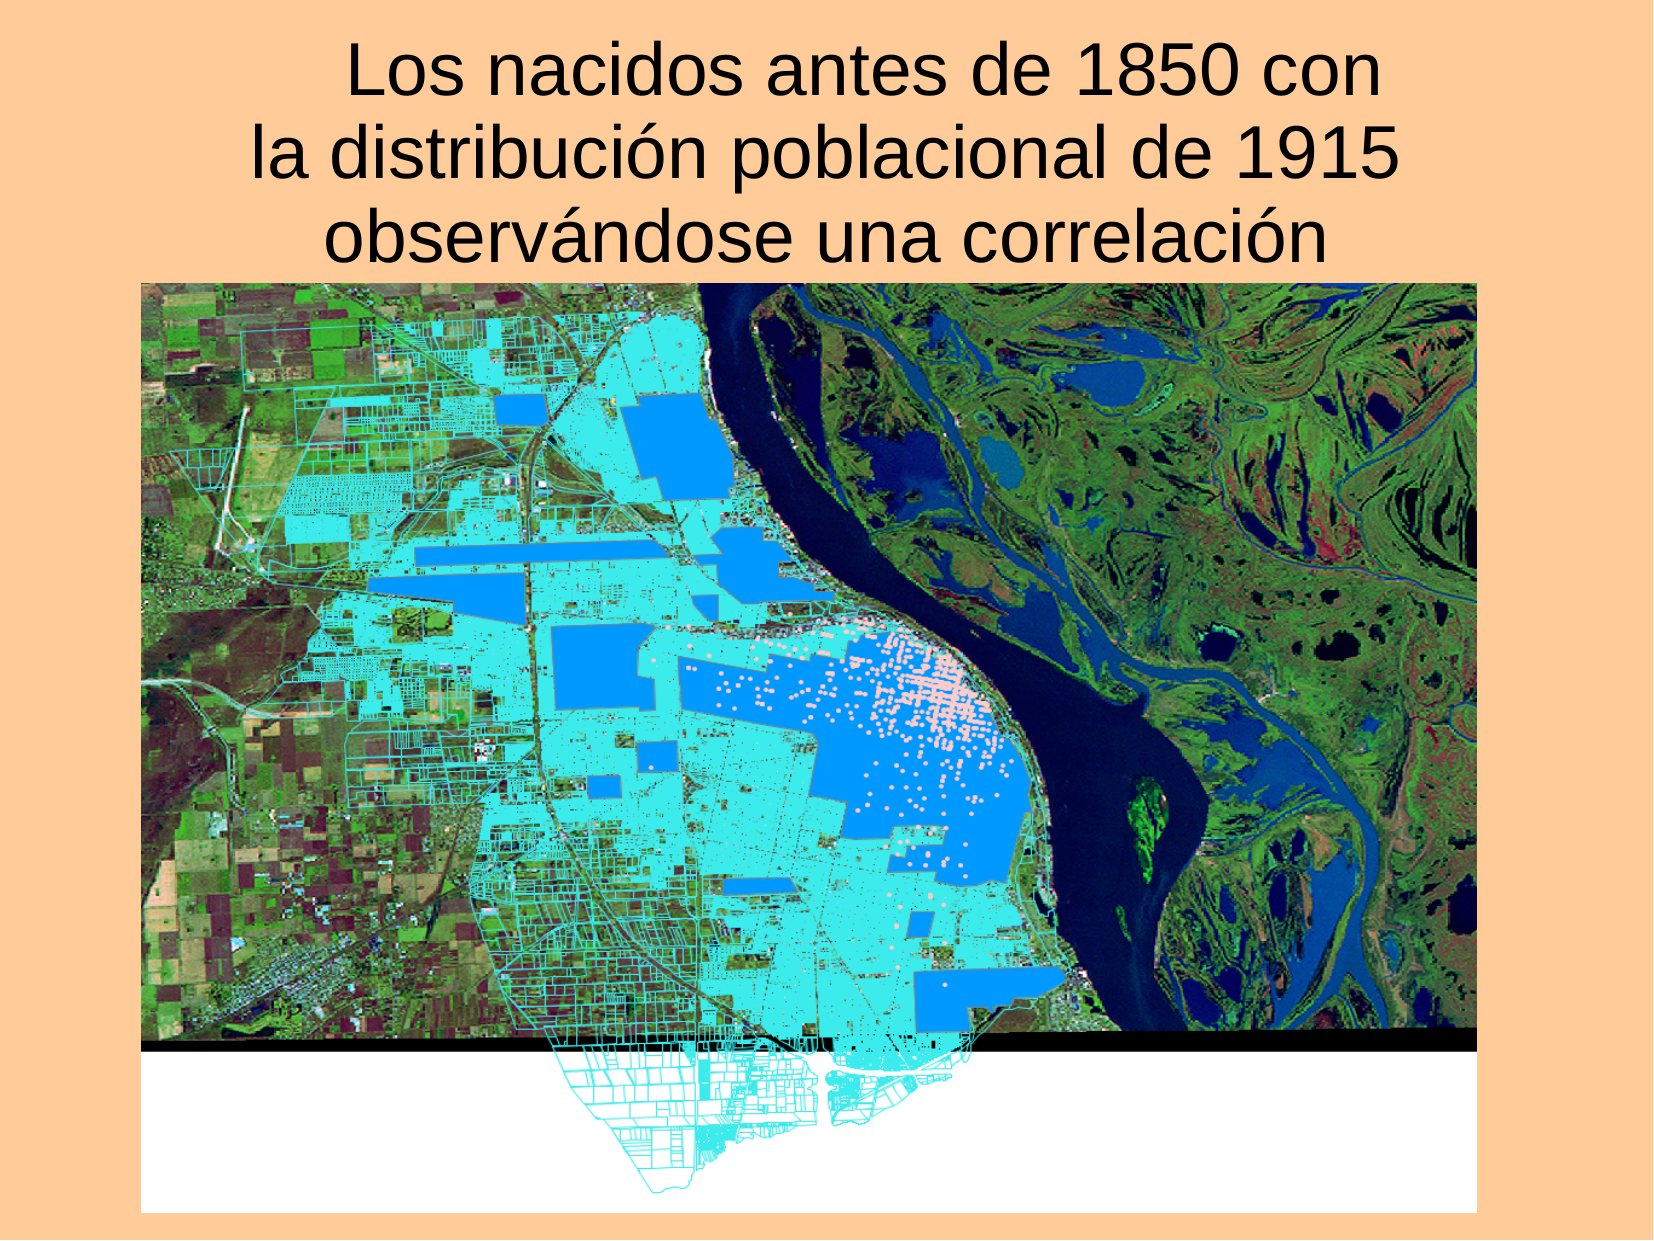

# Los nacidos antes de 1850 con la distribución poblacional de 1915 observándose una correlación